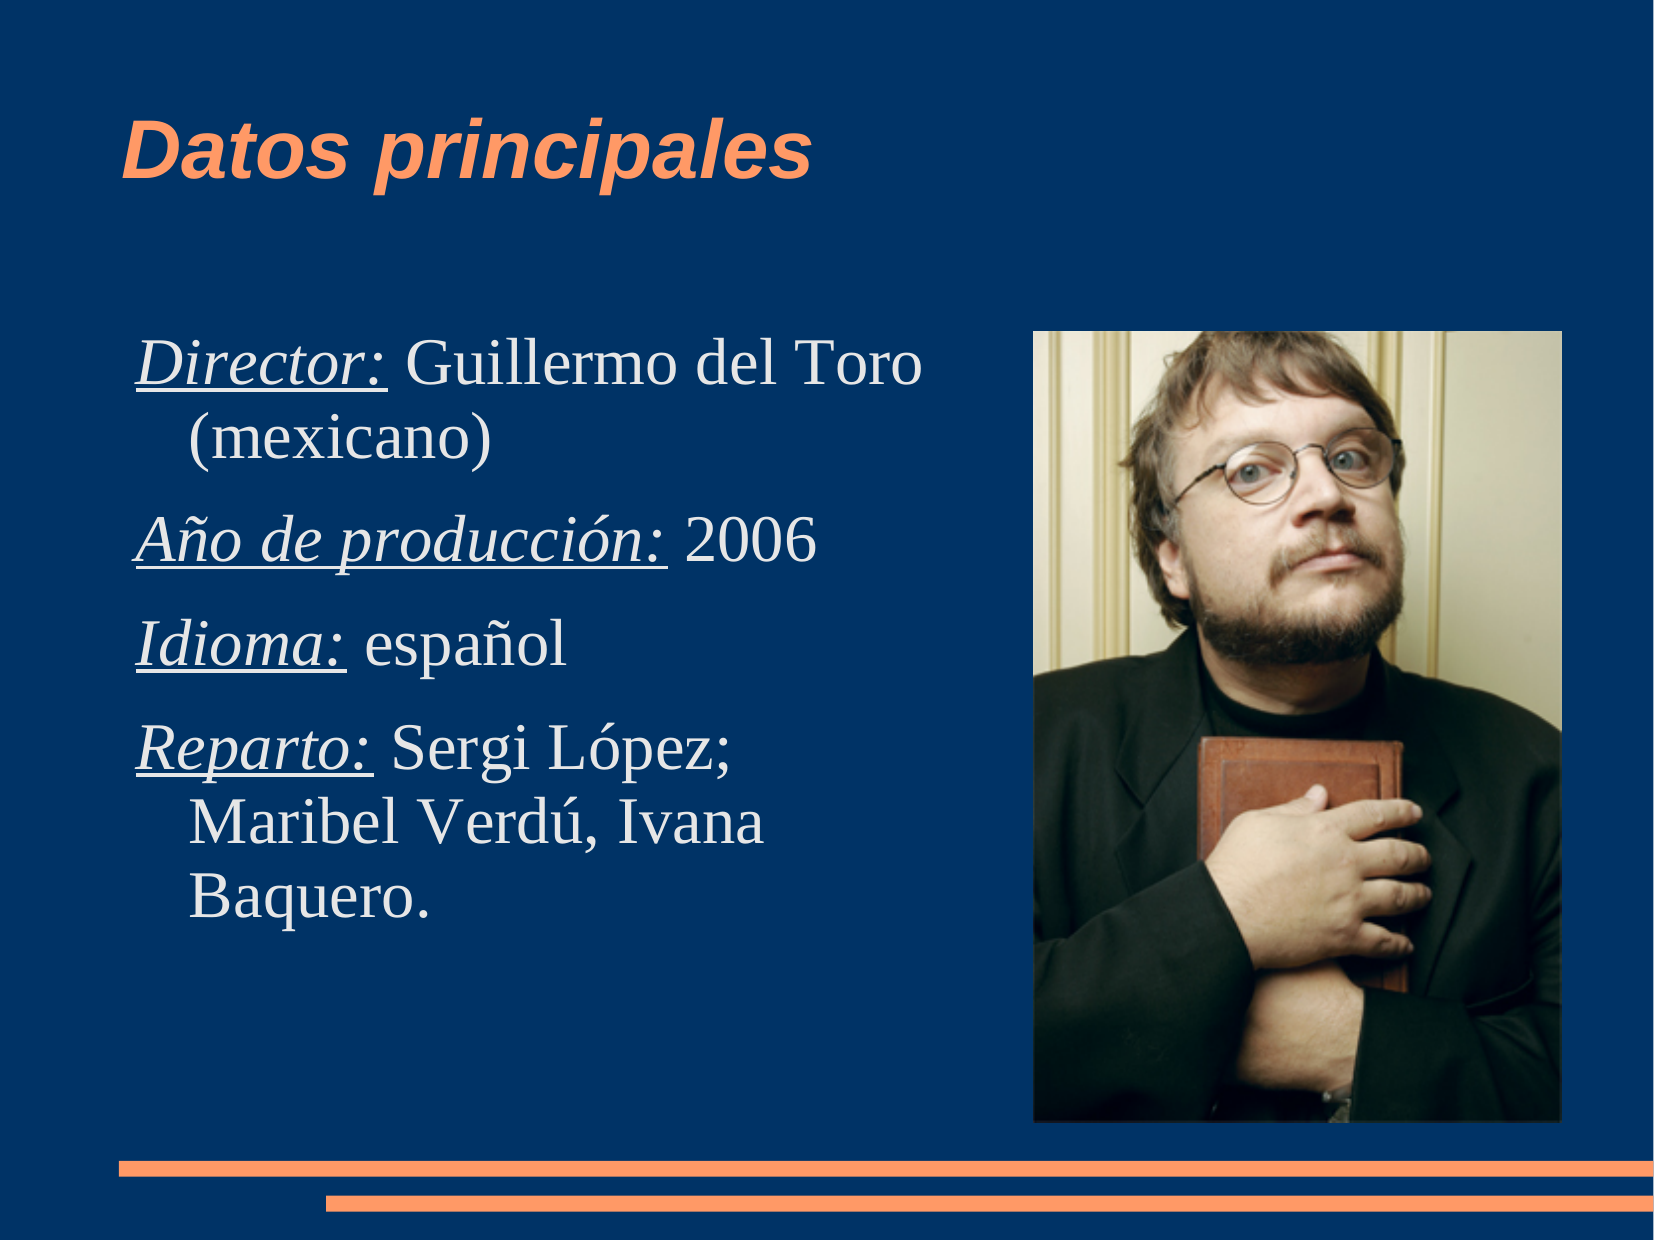

# Datos principales
Director: Guillermo del Toro (mexicano)
Año de producción: 2006
Idioma: español
Reparto: Sergi López; Maribel Verdú, Ivana Baquero.